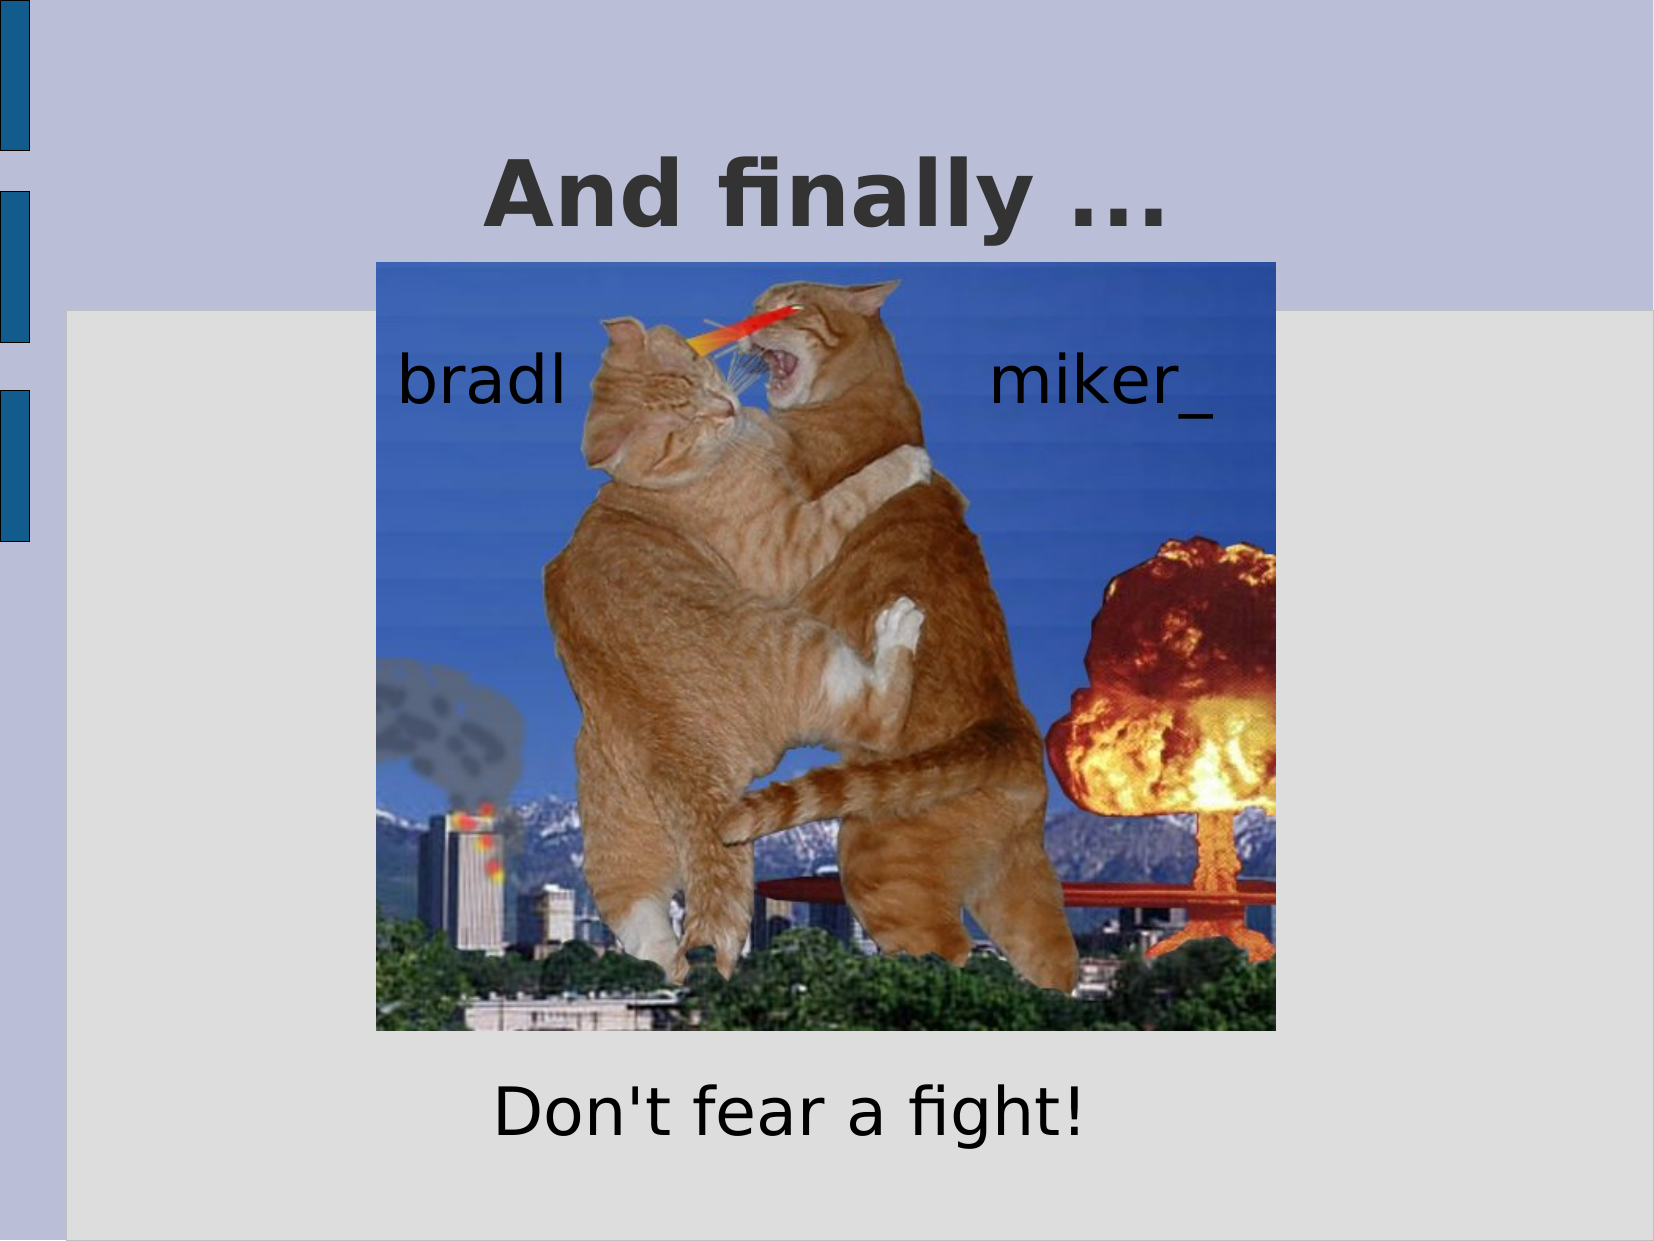

# And finally ...
bradl
miker_
Don't fear a fight!